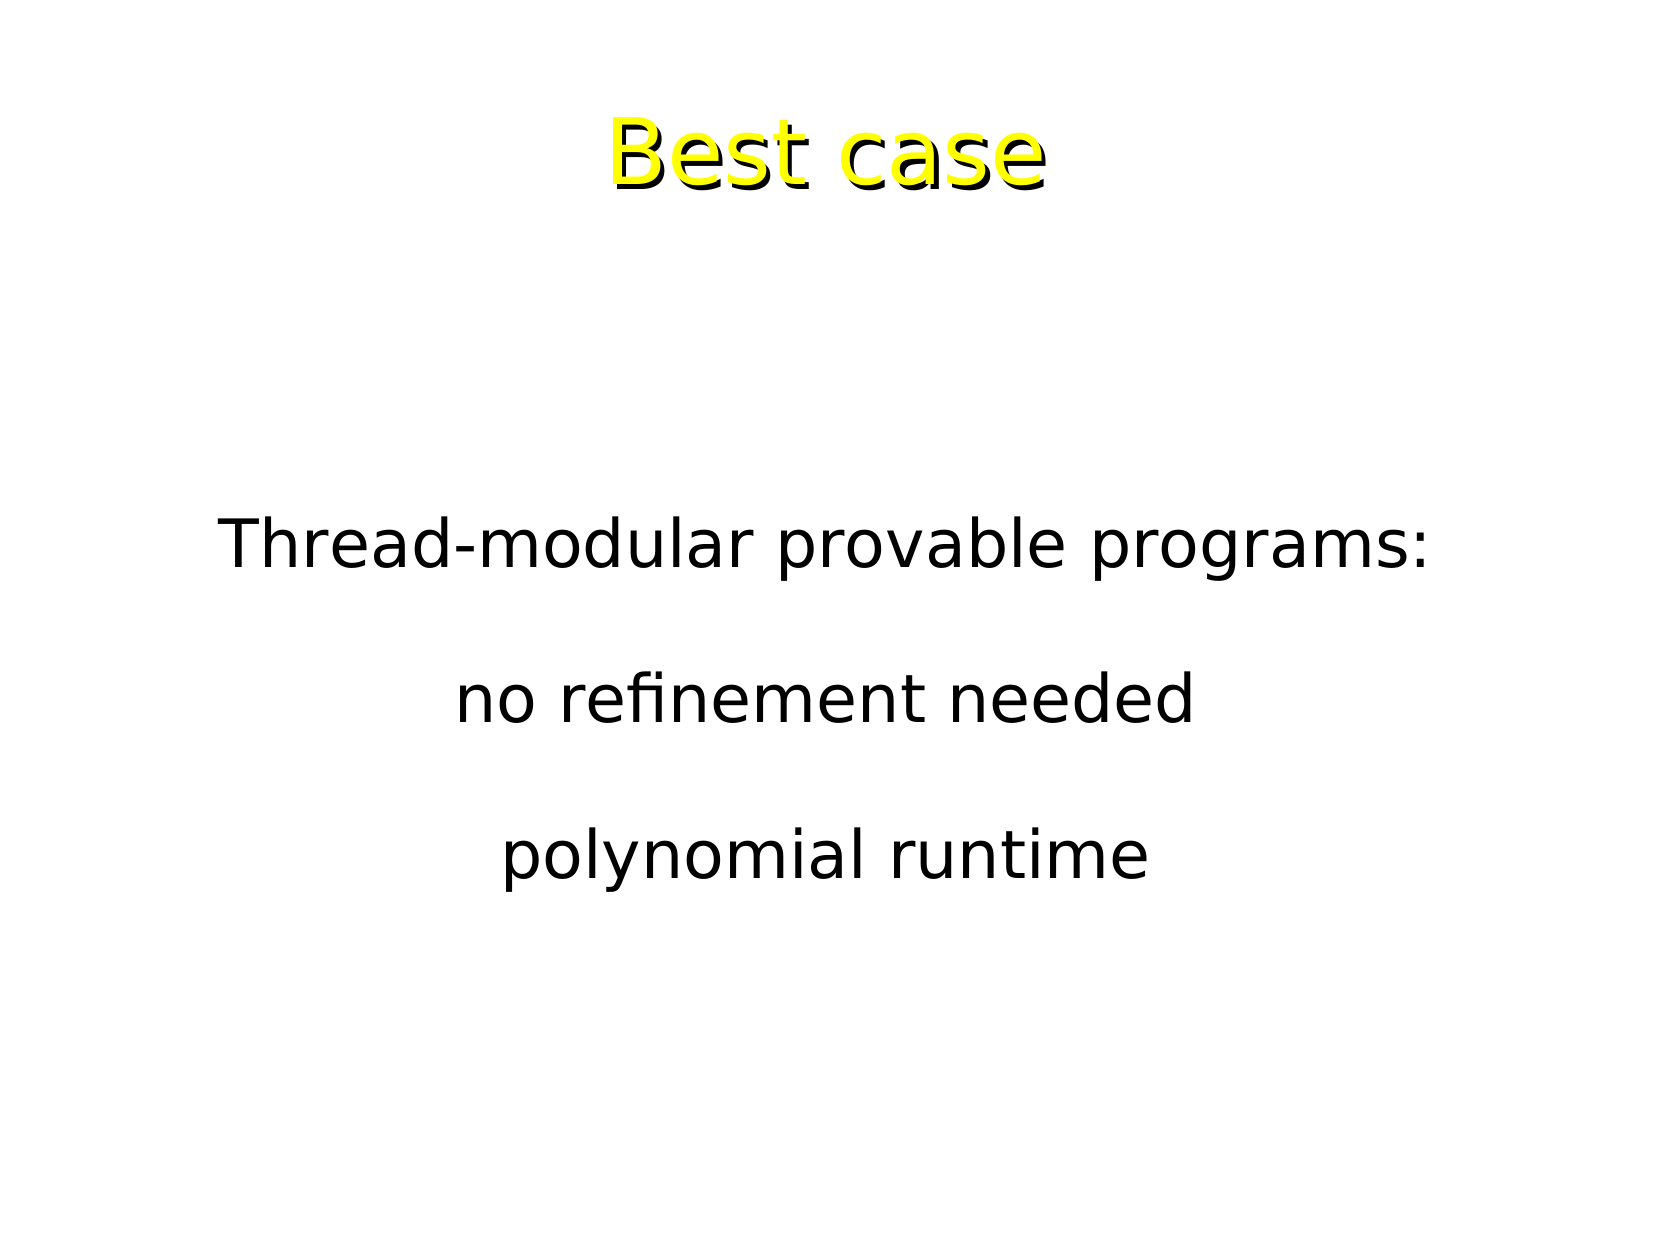

# Best case
Thread-modular provable programs:
no refinement needed
polynomial runtime